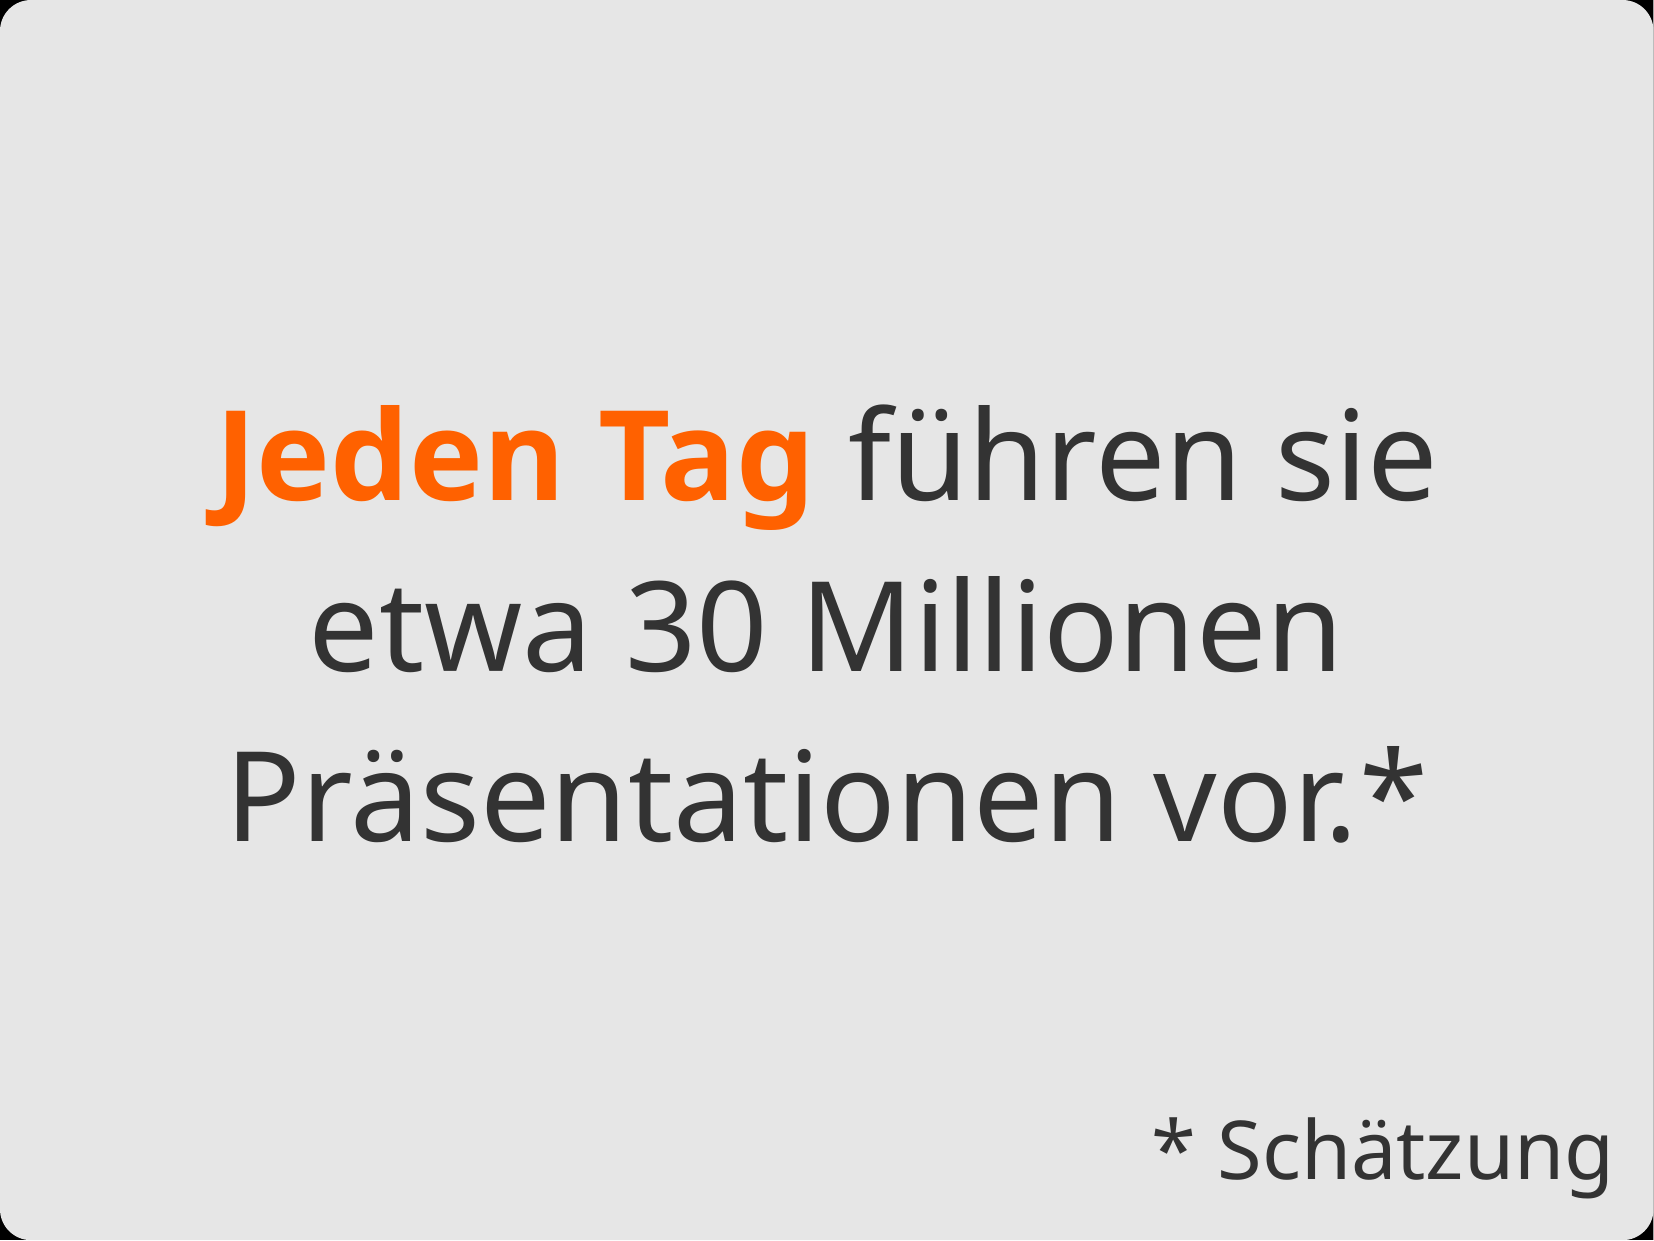

Jeden Tag führen sie etwa 30 Millionen
Präsentationen vor.*
* Schätzung